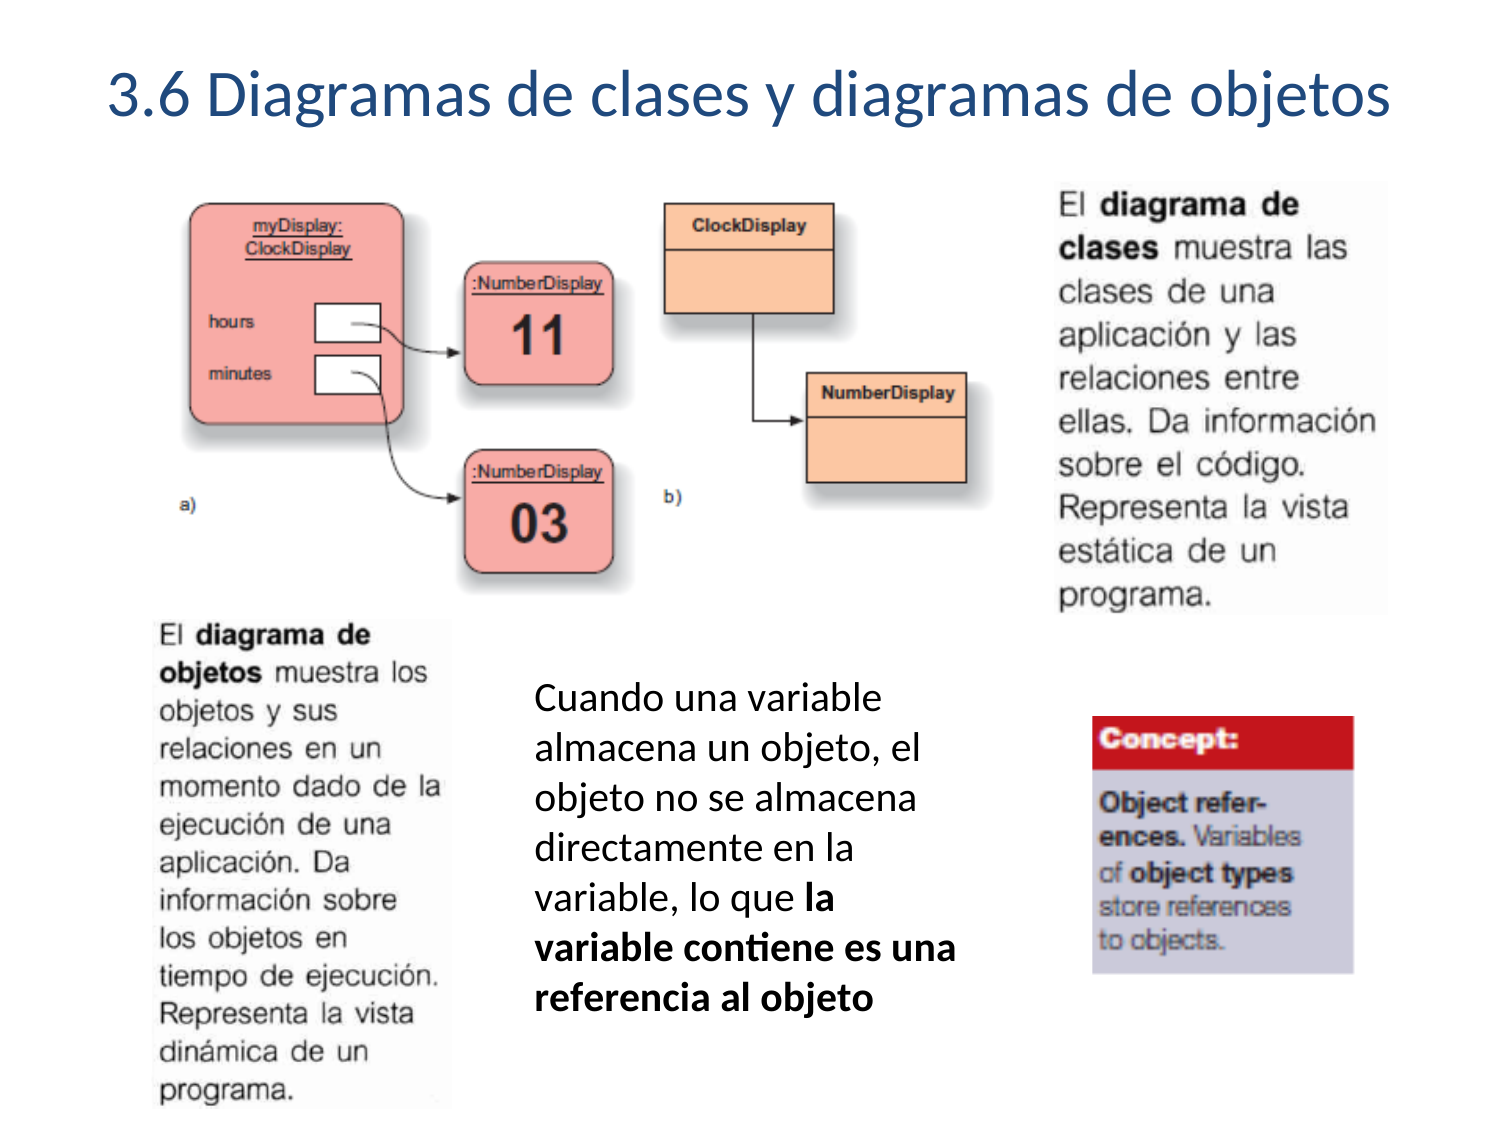

# 3.6 Diagramas de clases y diagramas de objetos
Cuando una variable almacena un objeto, el objeto no se almacena directamente en la variable, lo que la variable contiene es una referencia al objeto